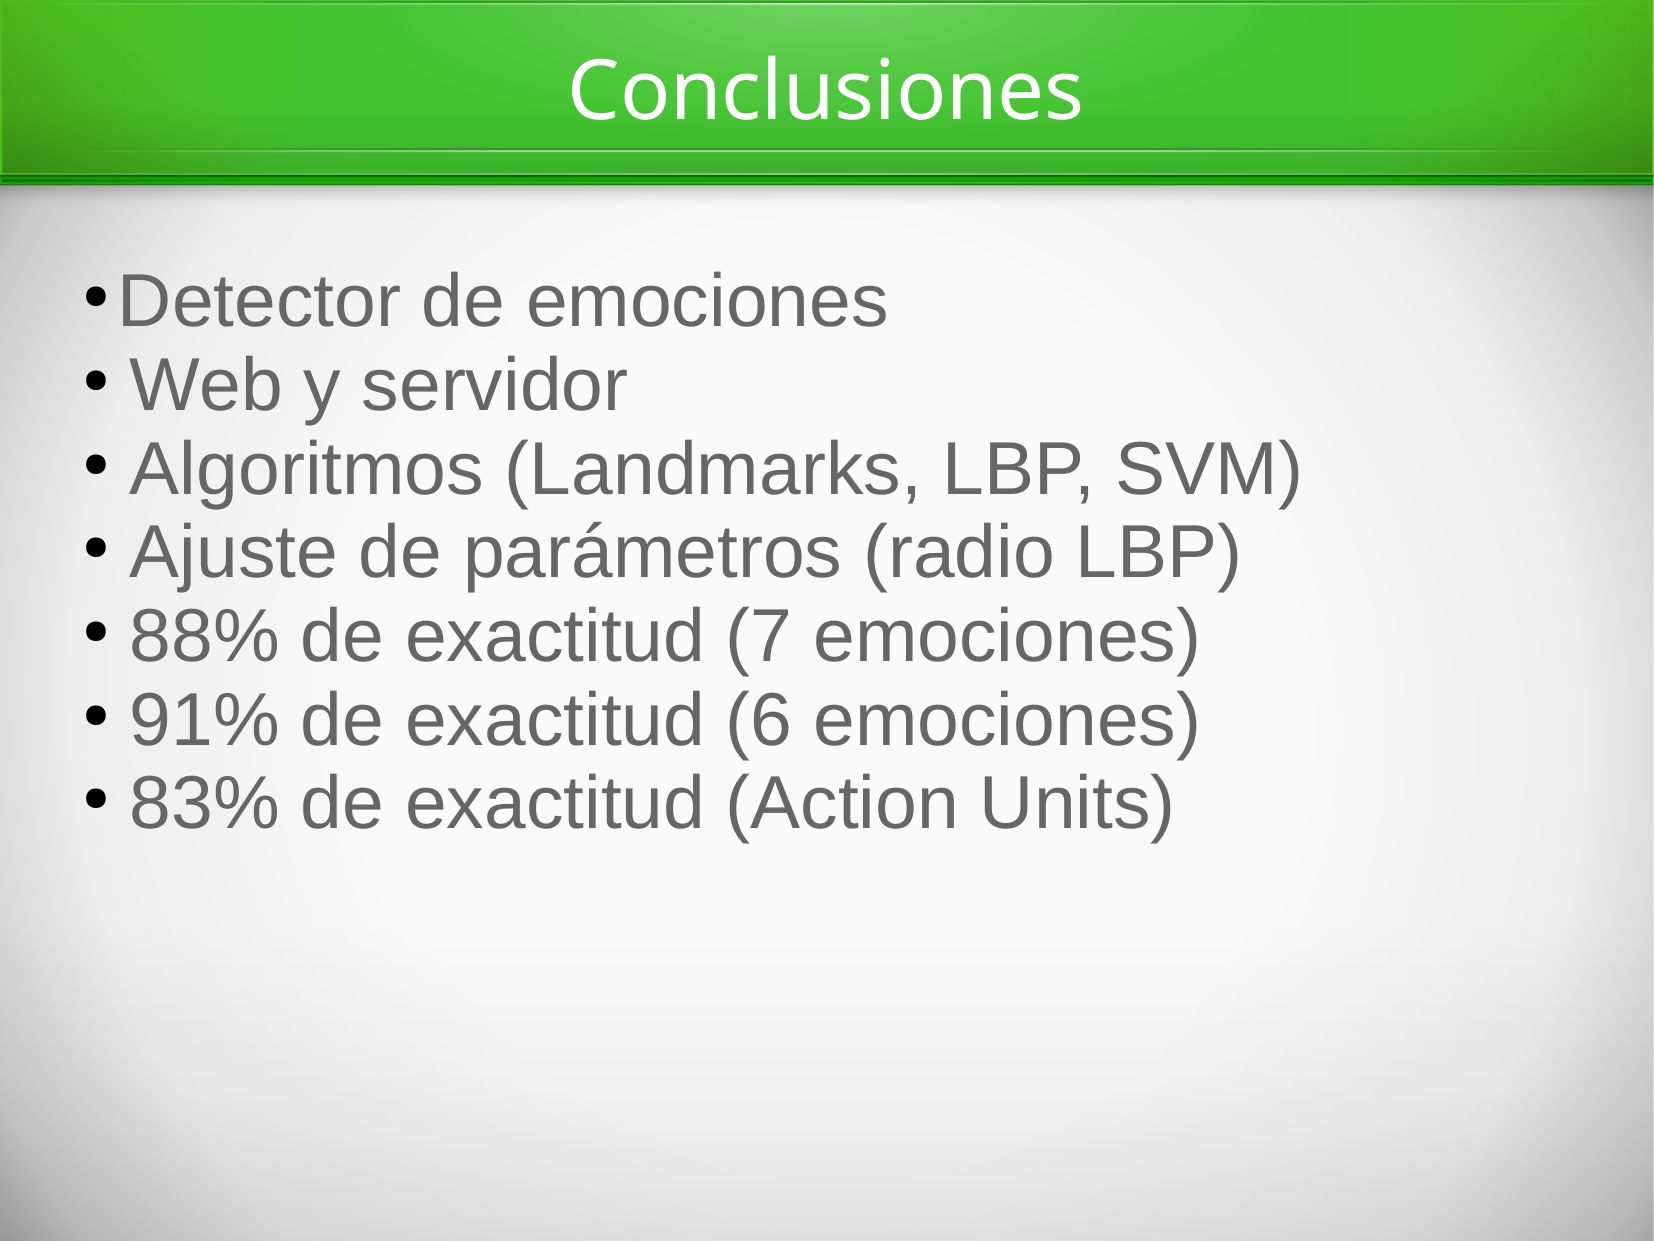

# Conclusiones
Detector de emociones
 Web y servidor
 Algoritmos (Landmarks, LBP, SVM)
 Ajuste de parámetros (radio LBP)
 88% de exactitud (7 emociones)
 91% de exactitud (6 emociones)
 83% de exactitud (Action Units)